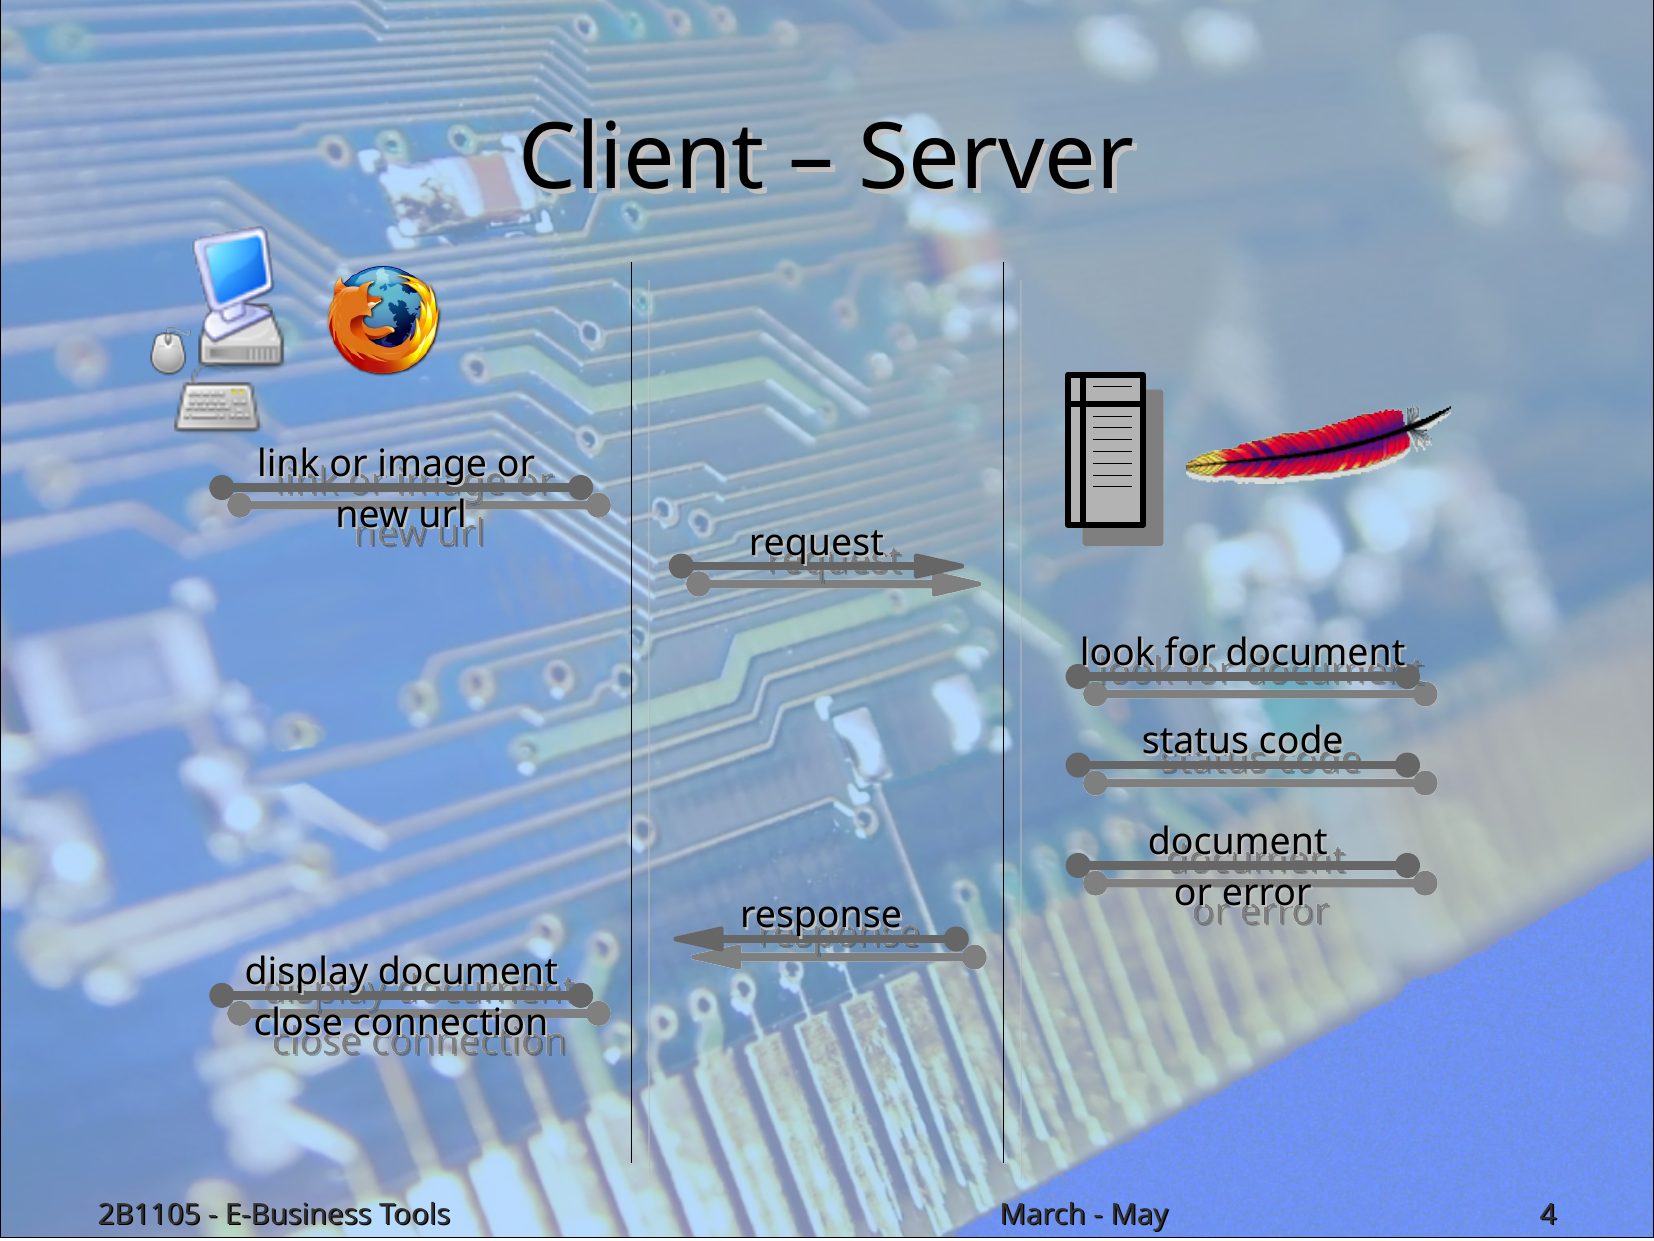

# Client – Server
link or image or
new url
request
look for document
status code
document
or error
response
display document
close connection